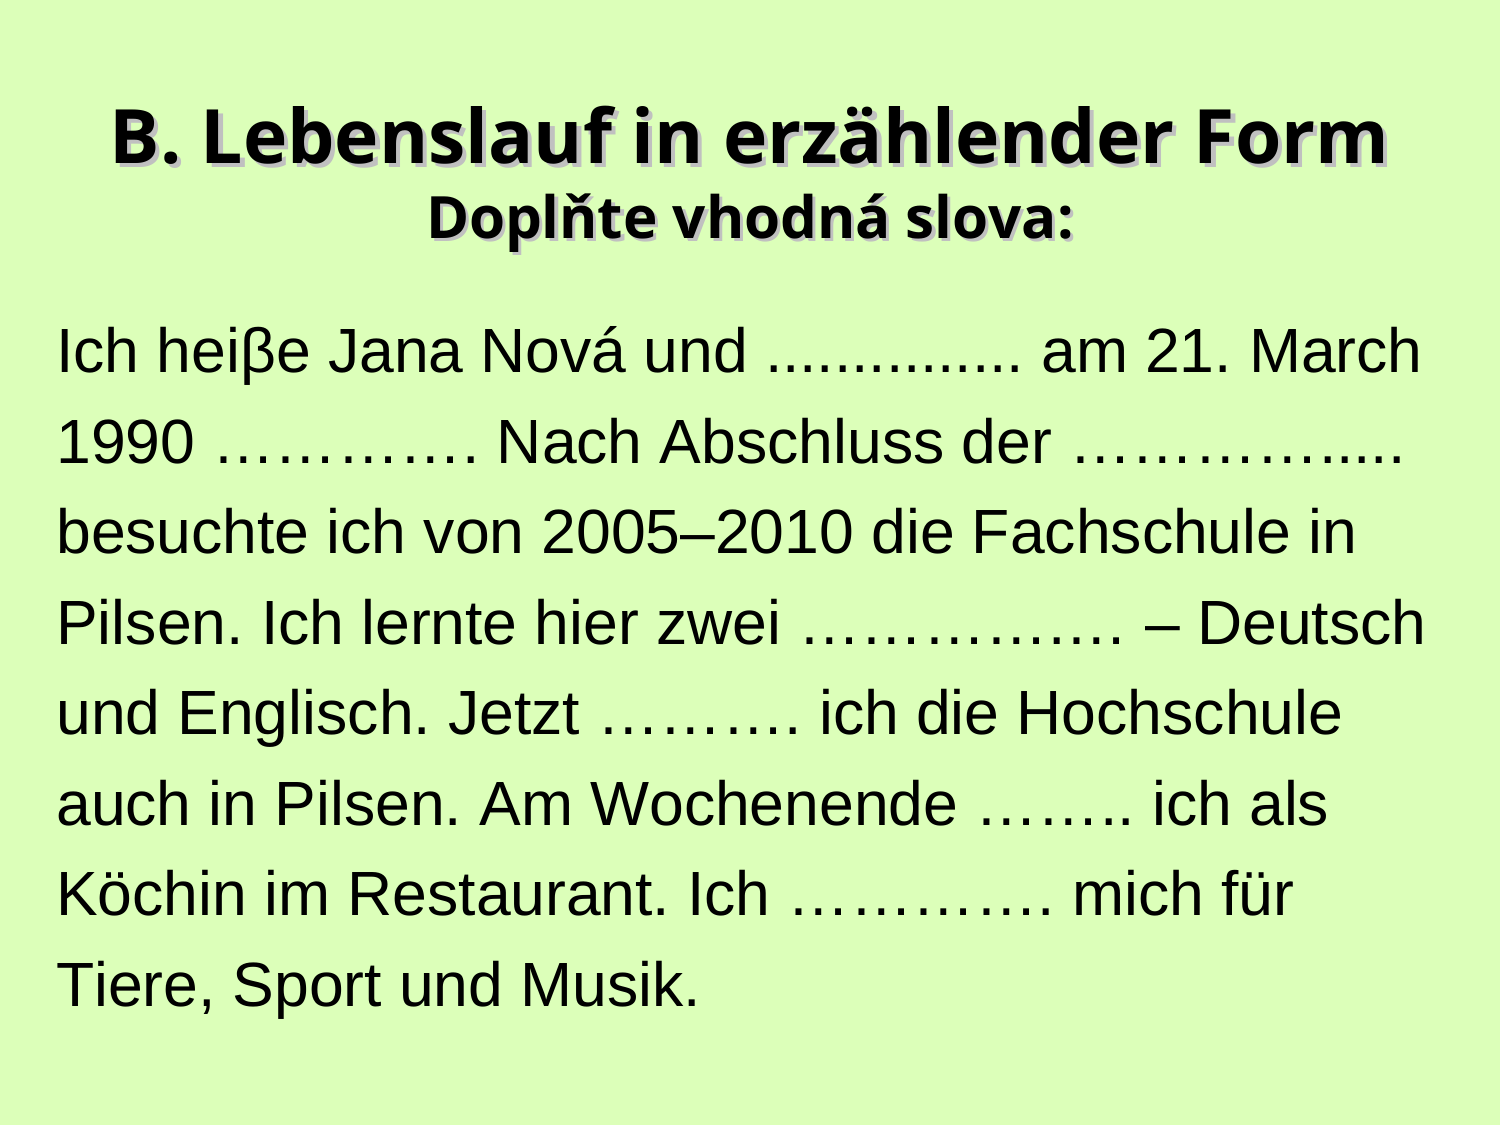

# B. Lebenslauf in erzählender Form Doplňte vhodná slova:
Ich heiβe Jana Nová und ............... am 21. March
1990 …………. Nach Abschluss der ………….....
besuchte ich von 2005–2010 die Fachschule in
Pilsen. Ich lernte hier zwei ………….… – Deutsch
und Englisch. Jetzt ………. ich die Hochschule
auch in Pilsen. Am Wochenende …….. ich als
Köchin im Restaurant. Ich …………. mich für
Tiere, Sport und Musik.